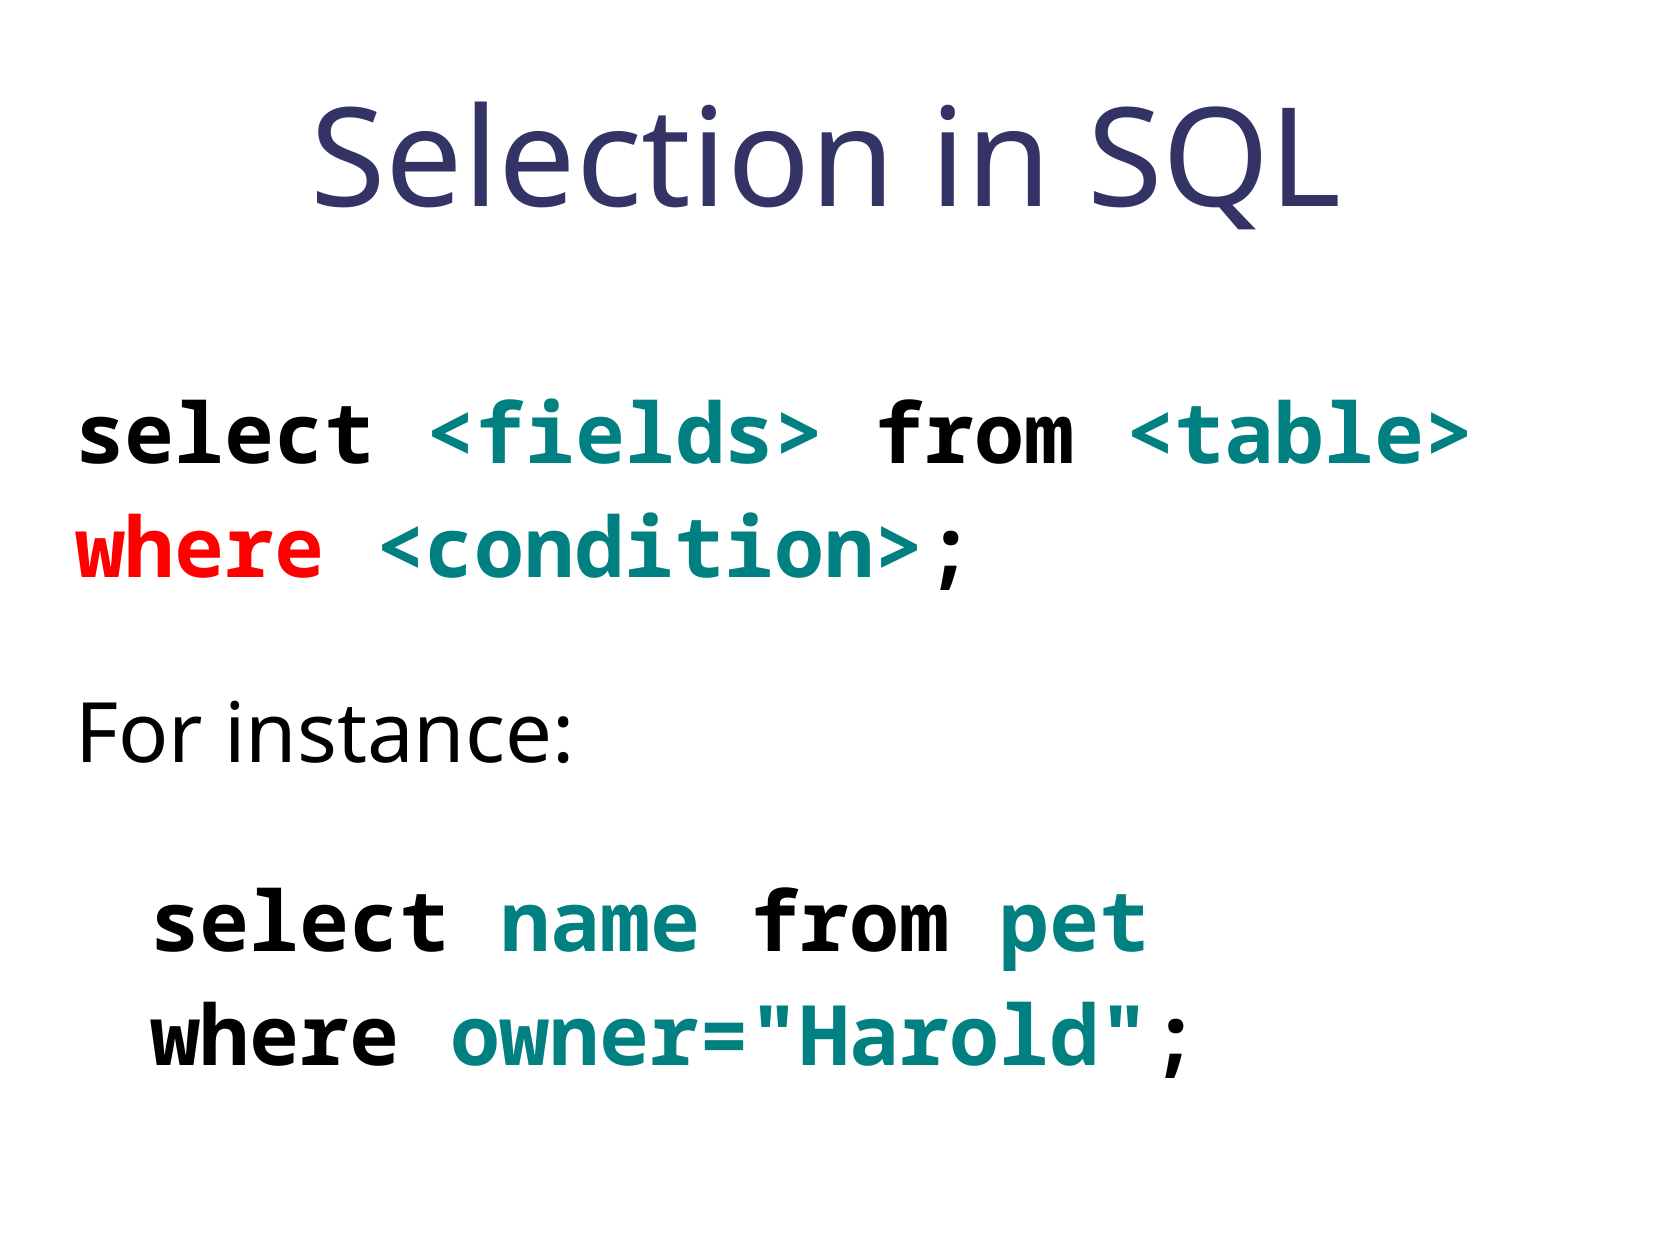

# Selection in SQL
select <fields> from <table>
where <condition>;
For instance:
select name from pet
where owner="Harold";